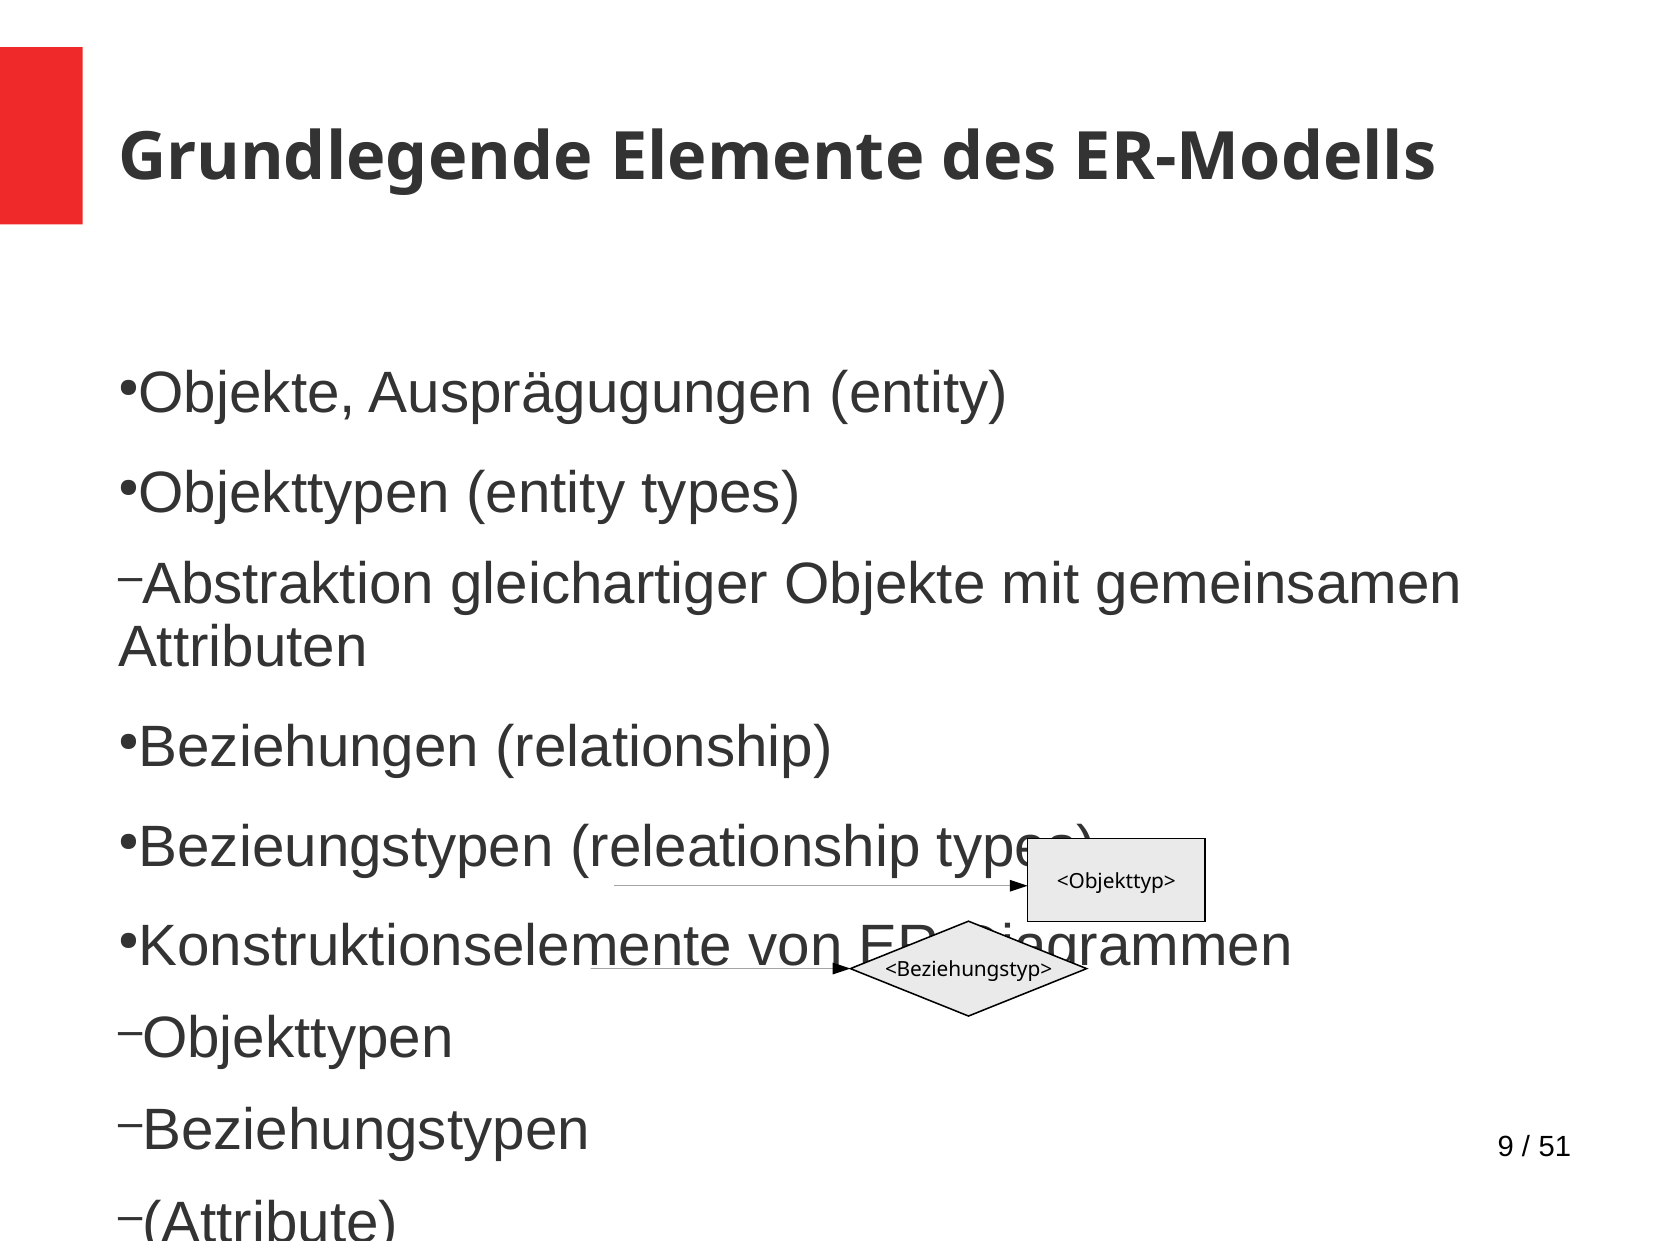

# Grundlegende Elemente des ER-Modells
Objekte, Ausprägugungen (entity)
Objekttypen (entity types)
Abstraktion gleichartiger Objekte mit gemeinsamen Attributen
Beziehungen (relationship)
Bezieungstypen (releationship types)
Konstruktionselemente von ER-Diagrammen
Objekttypen
Beziehungstypen
(Attribute)
<Objekttyp>
<Beziehungstyp>
9